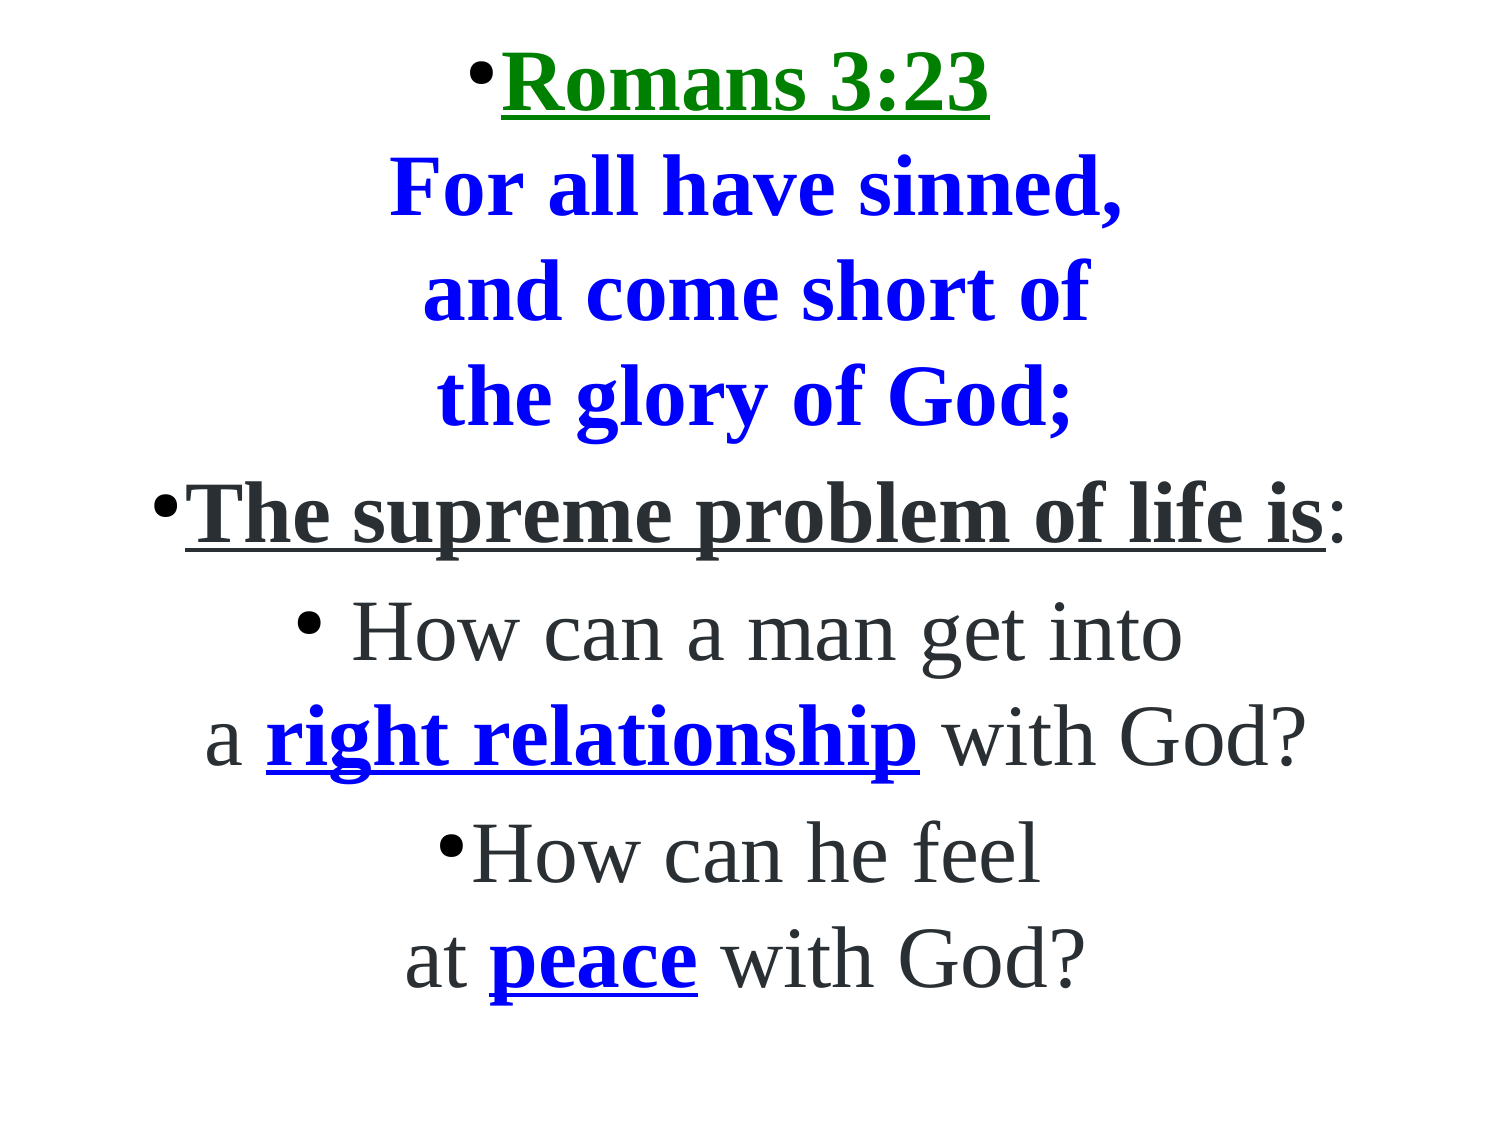

# Romans 3:23  For all have sinned, and come short of the glory of God;
The supreme problem of life is:
 How can a man get into
a right relationship with God?
How can he feel
at peace with God?